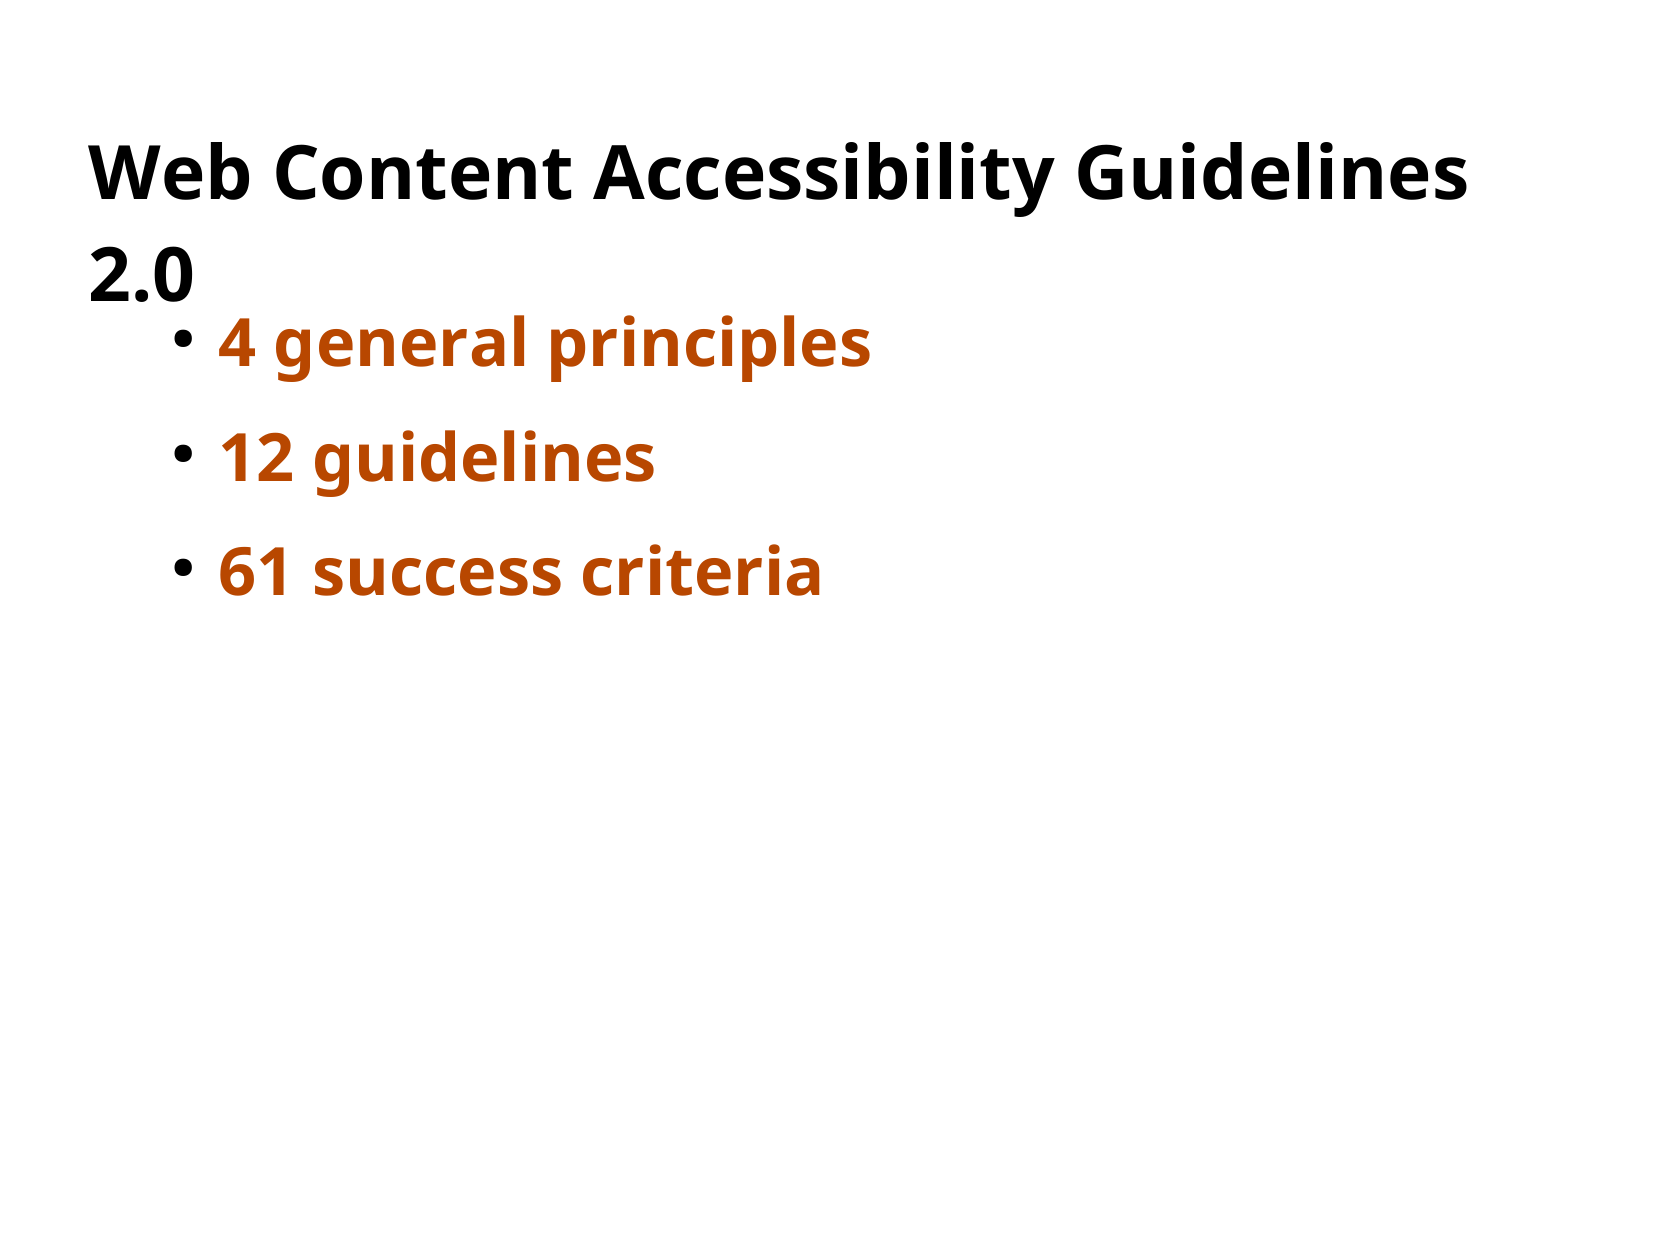

# Web Content Accessibility Guidelines 2.0
4 general principles
12 guidelines
61 success criteria